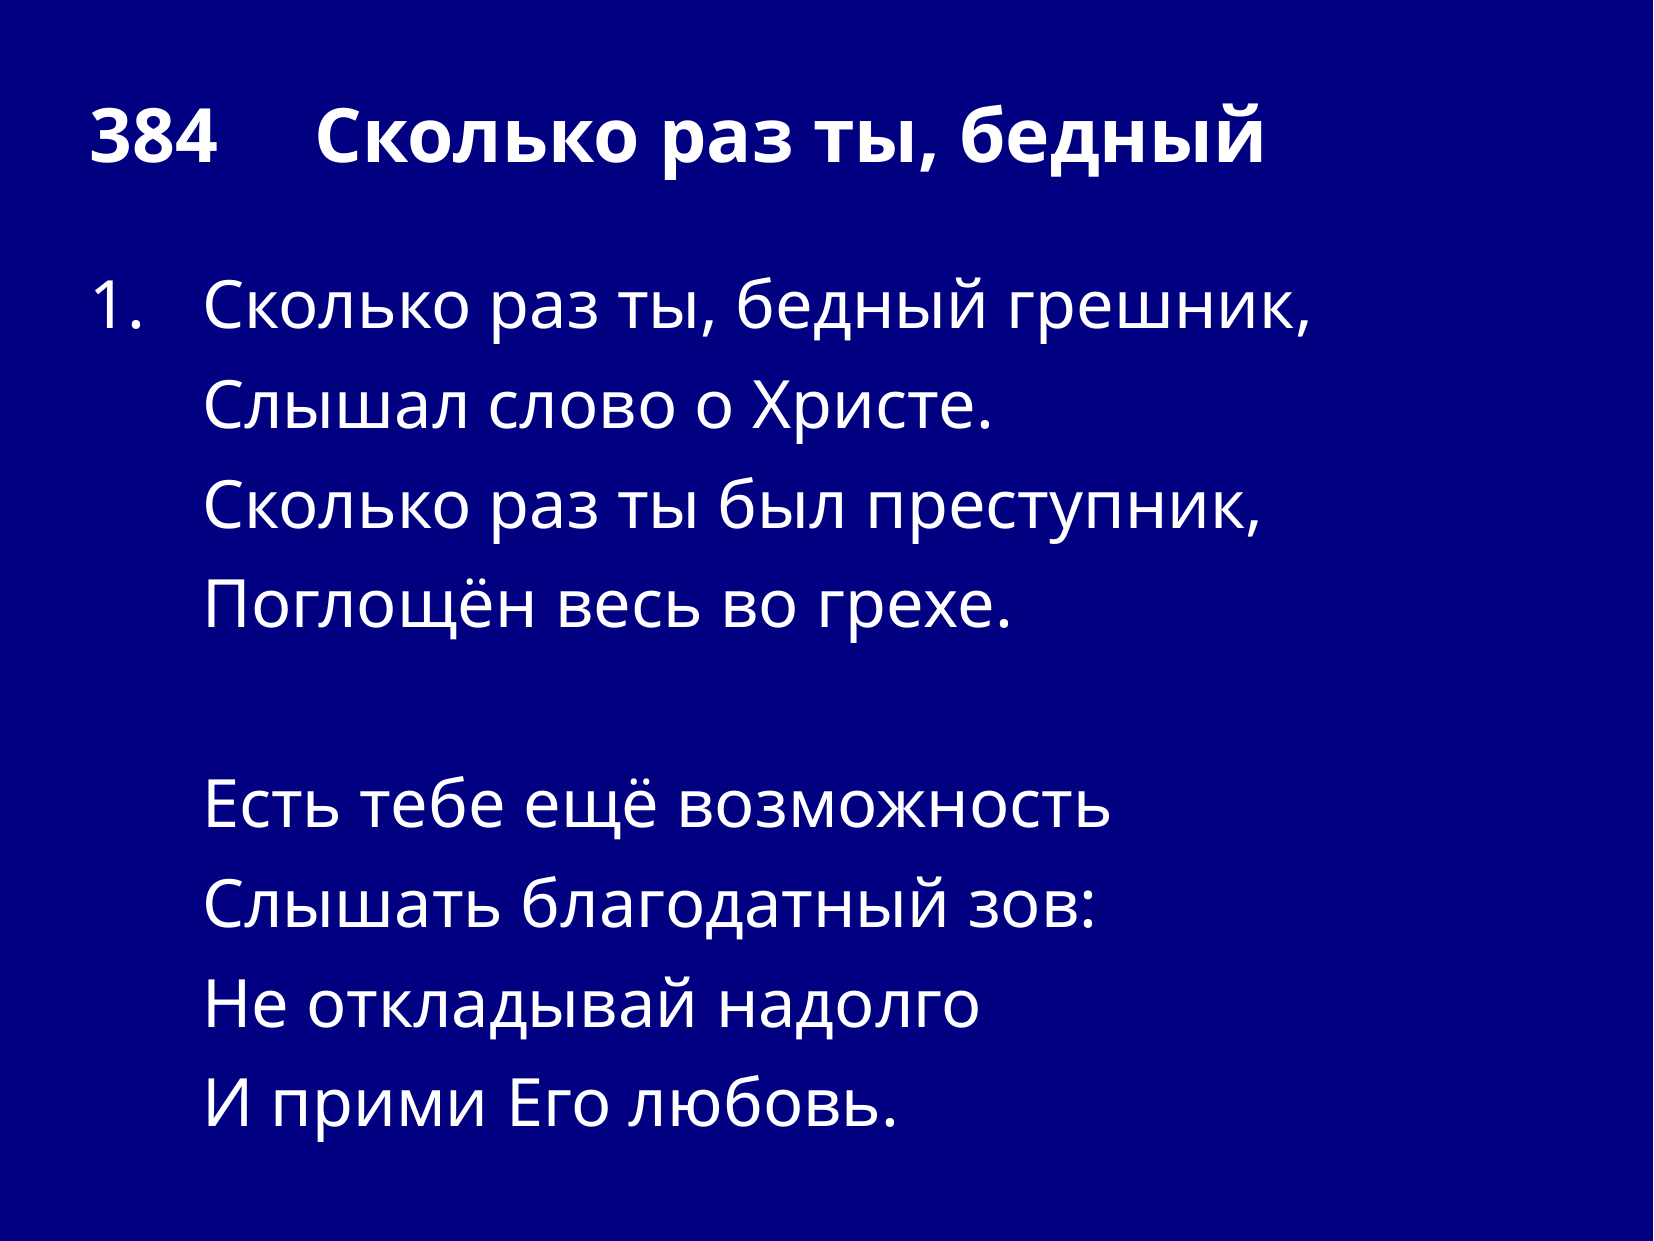

384	Сколько раз ты, бедный
1.	Сколько раз ты, бедный грешник,
	Слышал слово о Христе.
	Сколько раз ты был преступник,
	Поглощён весь во грехе.
	Есть тебе ещё возможность
	Слышать благодатный зов:
	Не откладывай надолго
	И прими Его любовь.